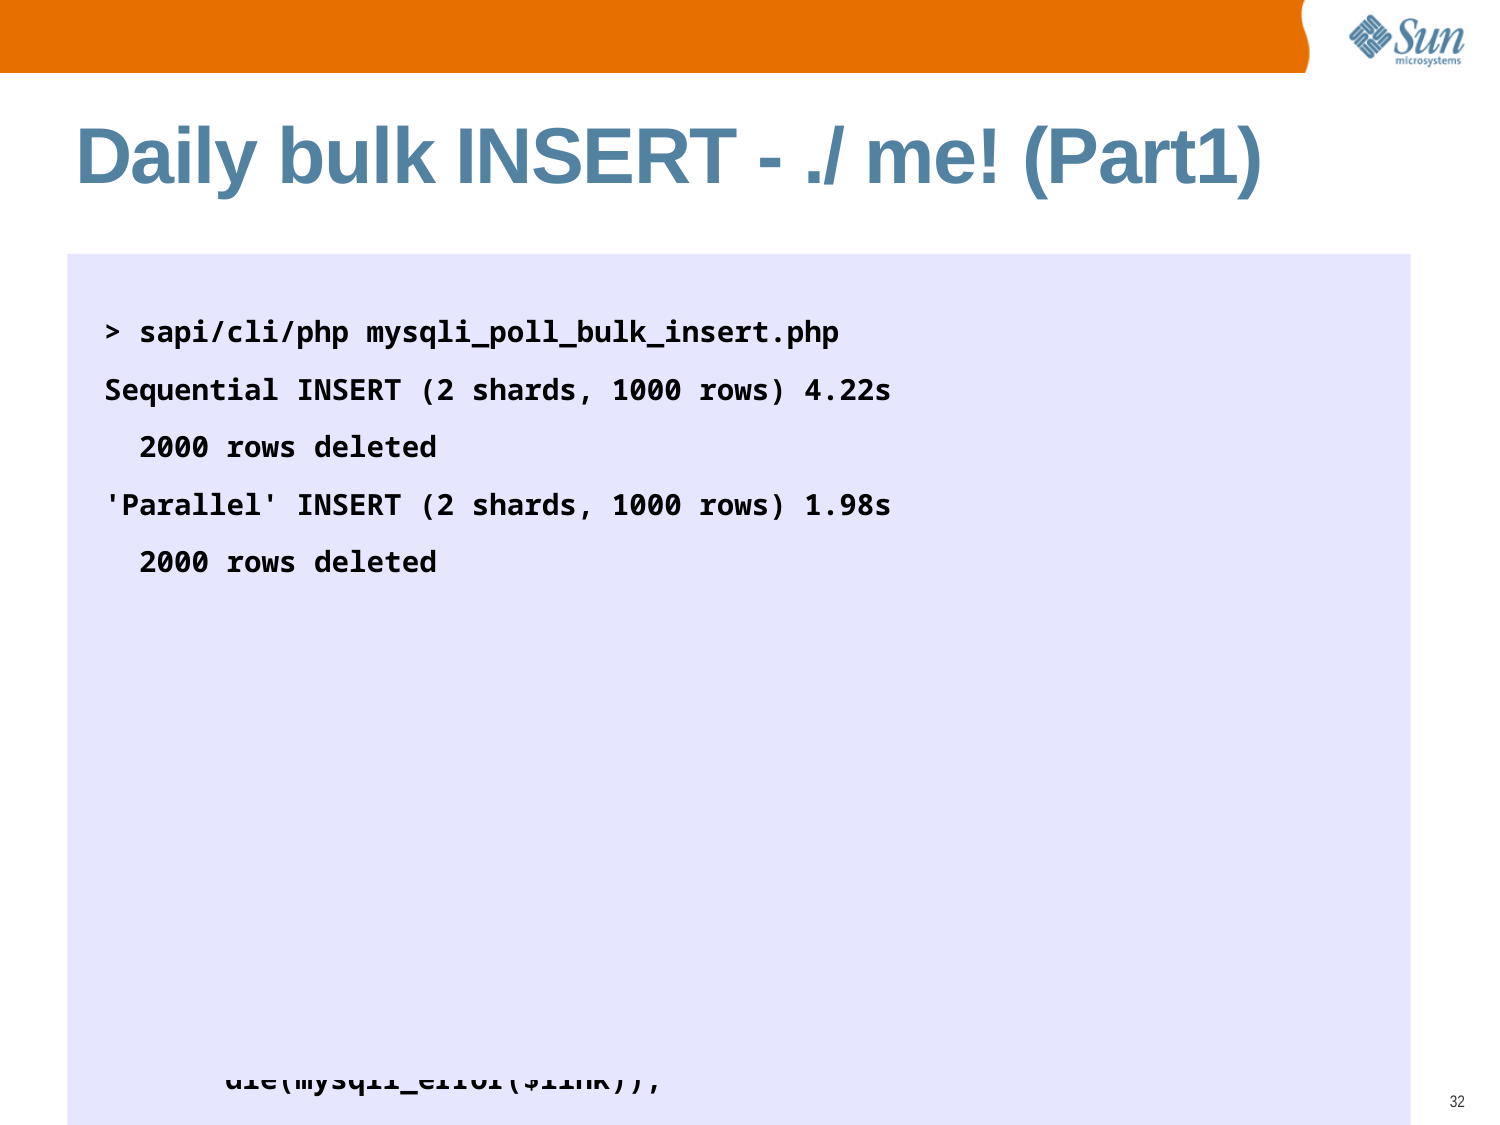

# Daily bulk INSERT - ./ me! (Part1)
if (mysqli_poll($links, array(), array(), 0, 5000))
 foreach ($links as $link) {
 mysqli_reap_async_query($link);
	 if (mysqli_errno($link))
 die(mysqli_error($link));
 $all_links[mysqli_thread_id($link)]['inserted']++;
 if ($all_links[mysqli_thread_id($link)]['inserted'] < $rows) {
	 if (mysqli_query($link, $query, MYSQLI_ASYNC))
 $i++;
 else
 die(mysqli_error($link));
 }
 }
> sapi/cli/php mysqli_poll_bulk_insert.php
Sequential INSERT (2 shards, 1000 rows) 4.22s
 2000 rows deleted
'Parallel' INSERT (2 shards, 1000 rows) 1.98s
 2000 rows deleted